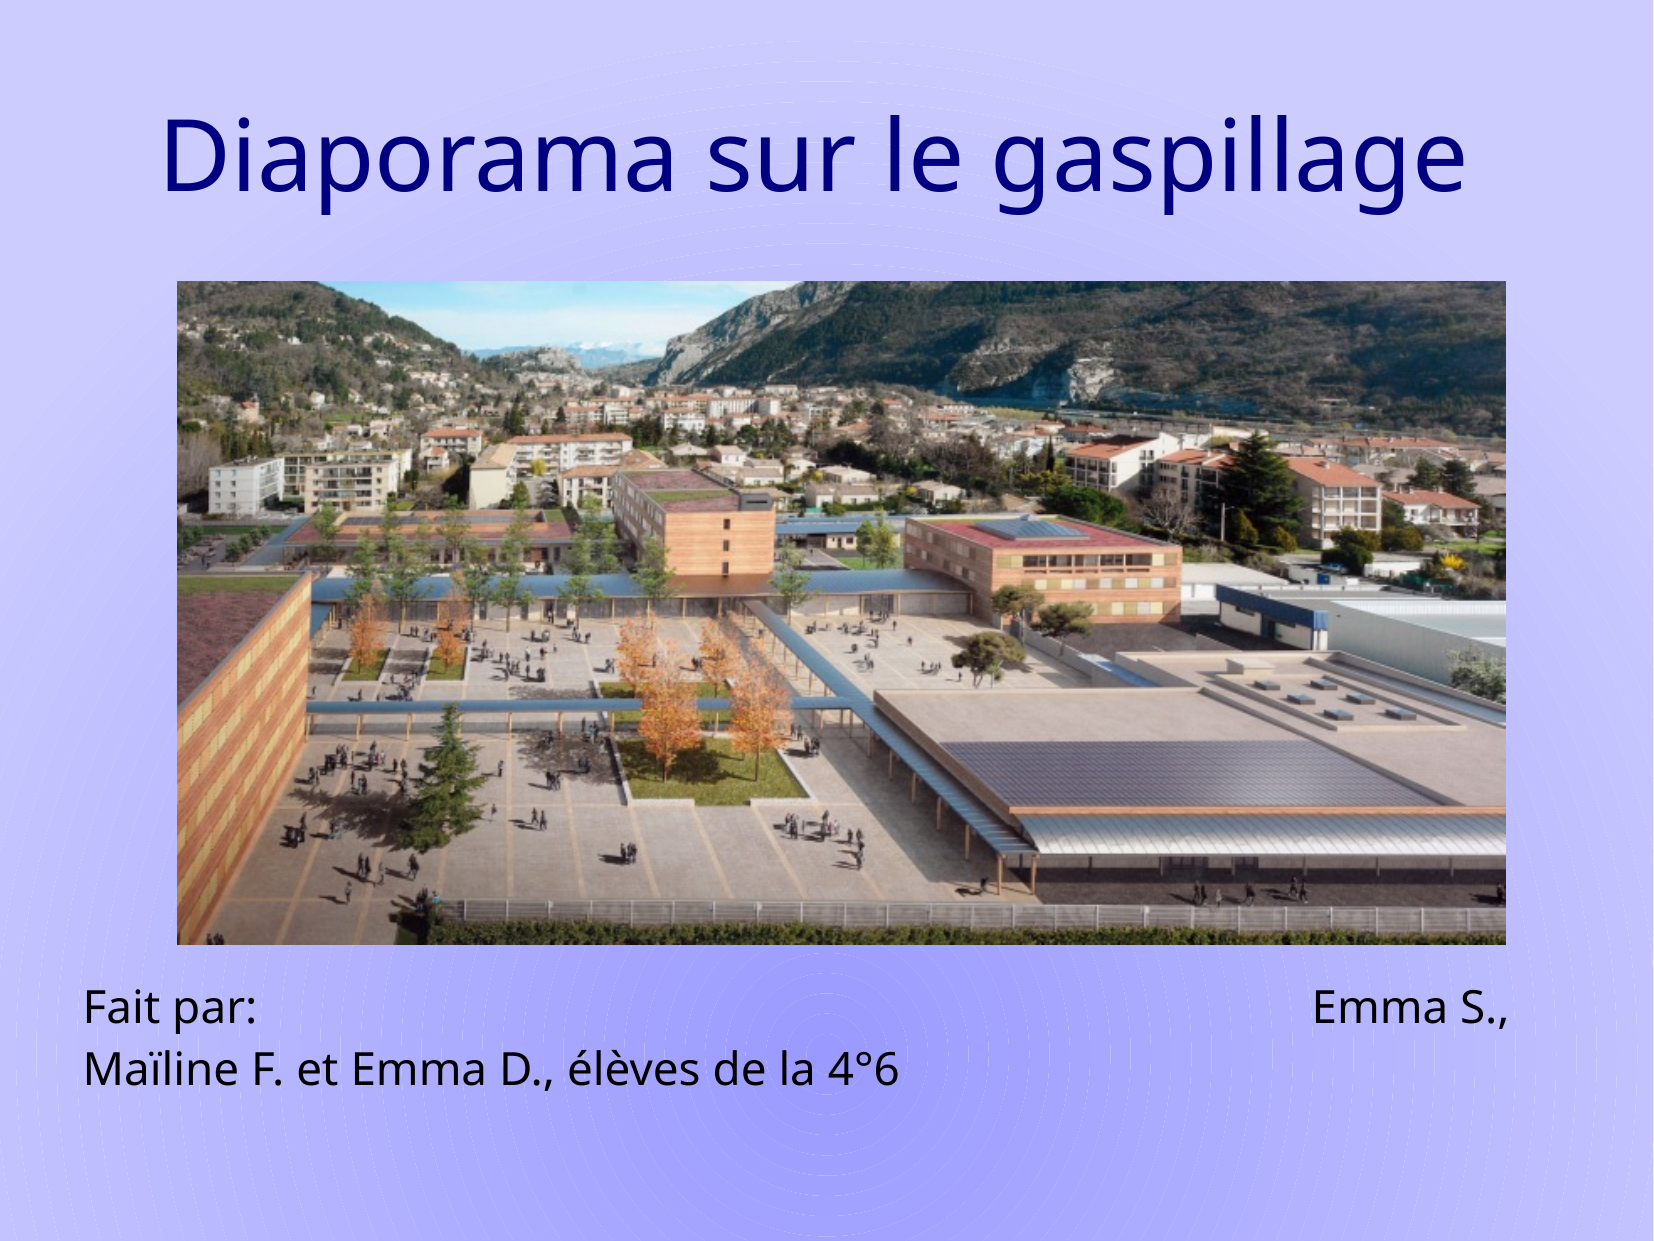

# Diaporama sur le gaspillage
Fait par: Emma S., Maïline F. et Emma D., élèves de la 4°6